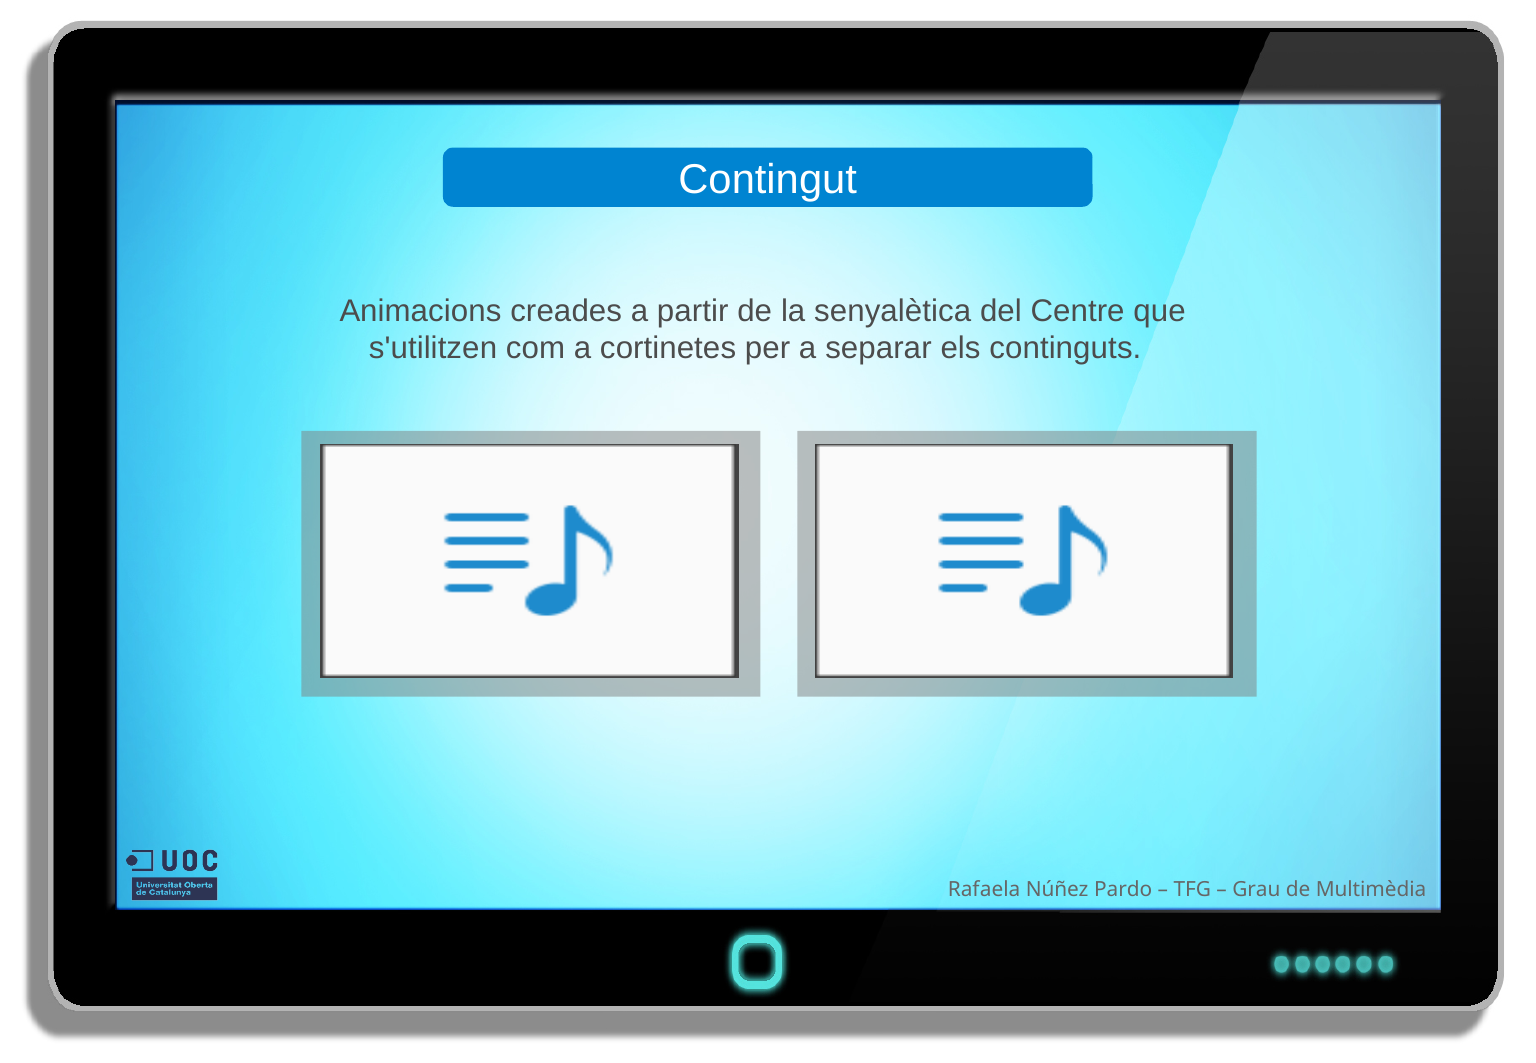

Contingut
Animacions creades a partir de la senyalètica del Centre que s'utilitzen com a cortinetes per a separar els continguts.
Rafaela Núñez Pardo – TFG – Grau de Multimèdia